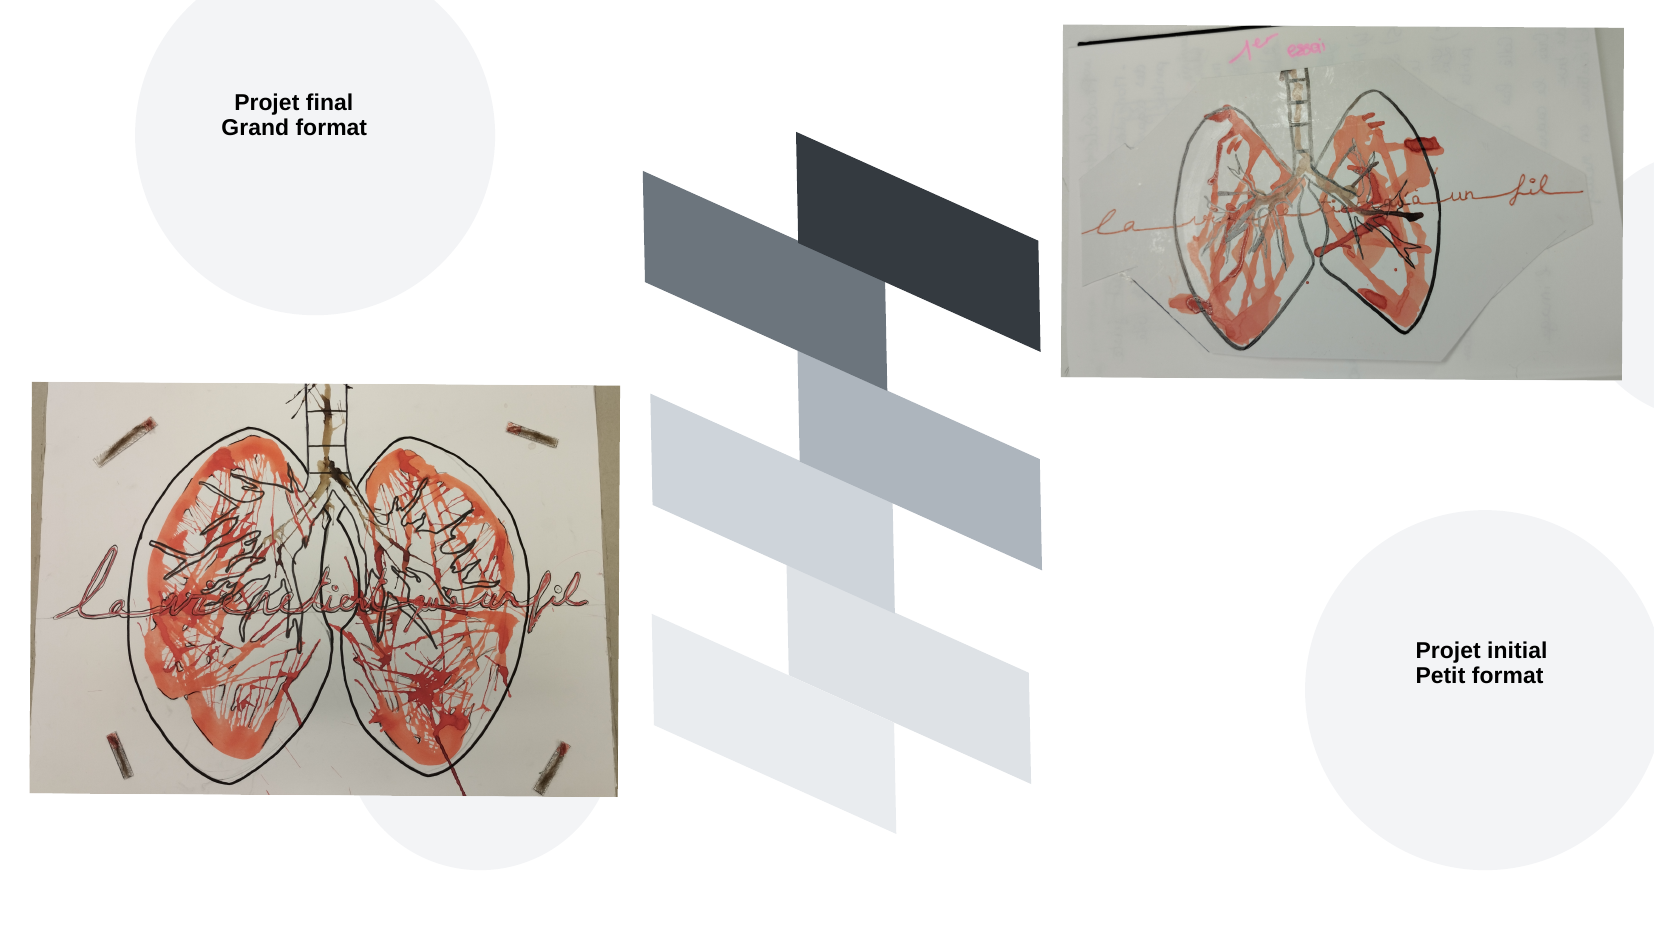

Projet final
Grand format
 Projet initial
 Petit format